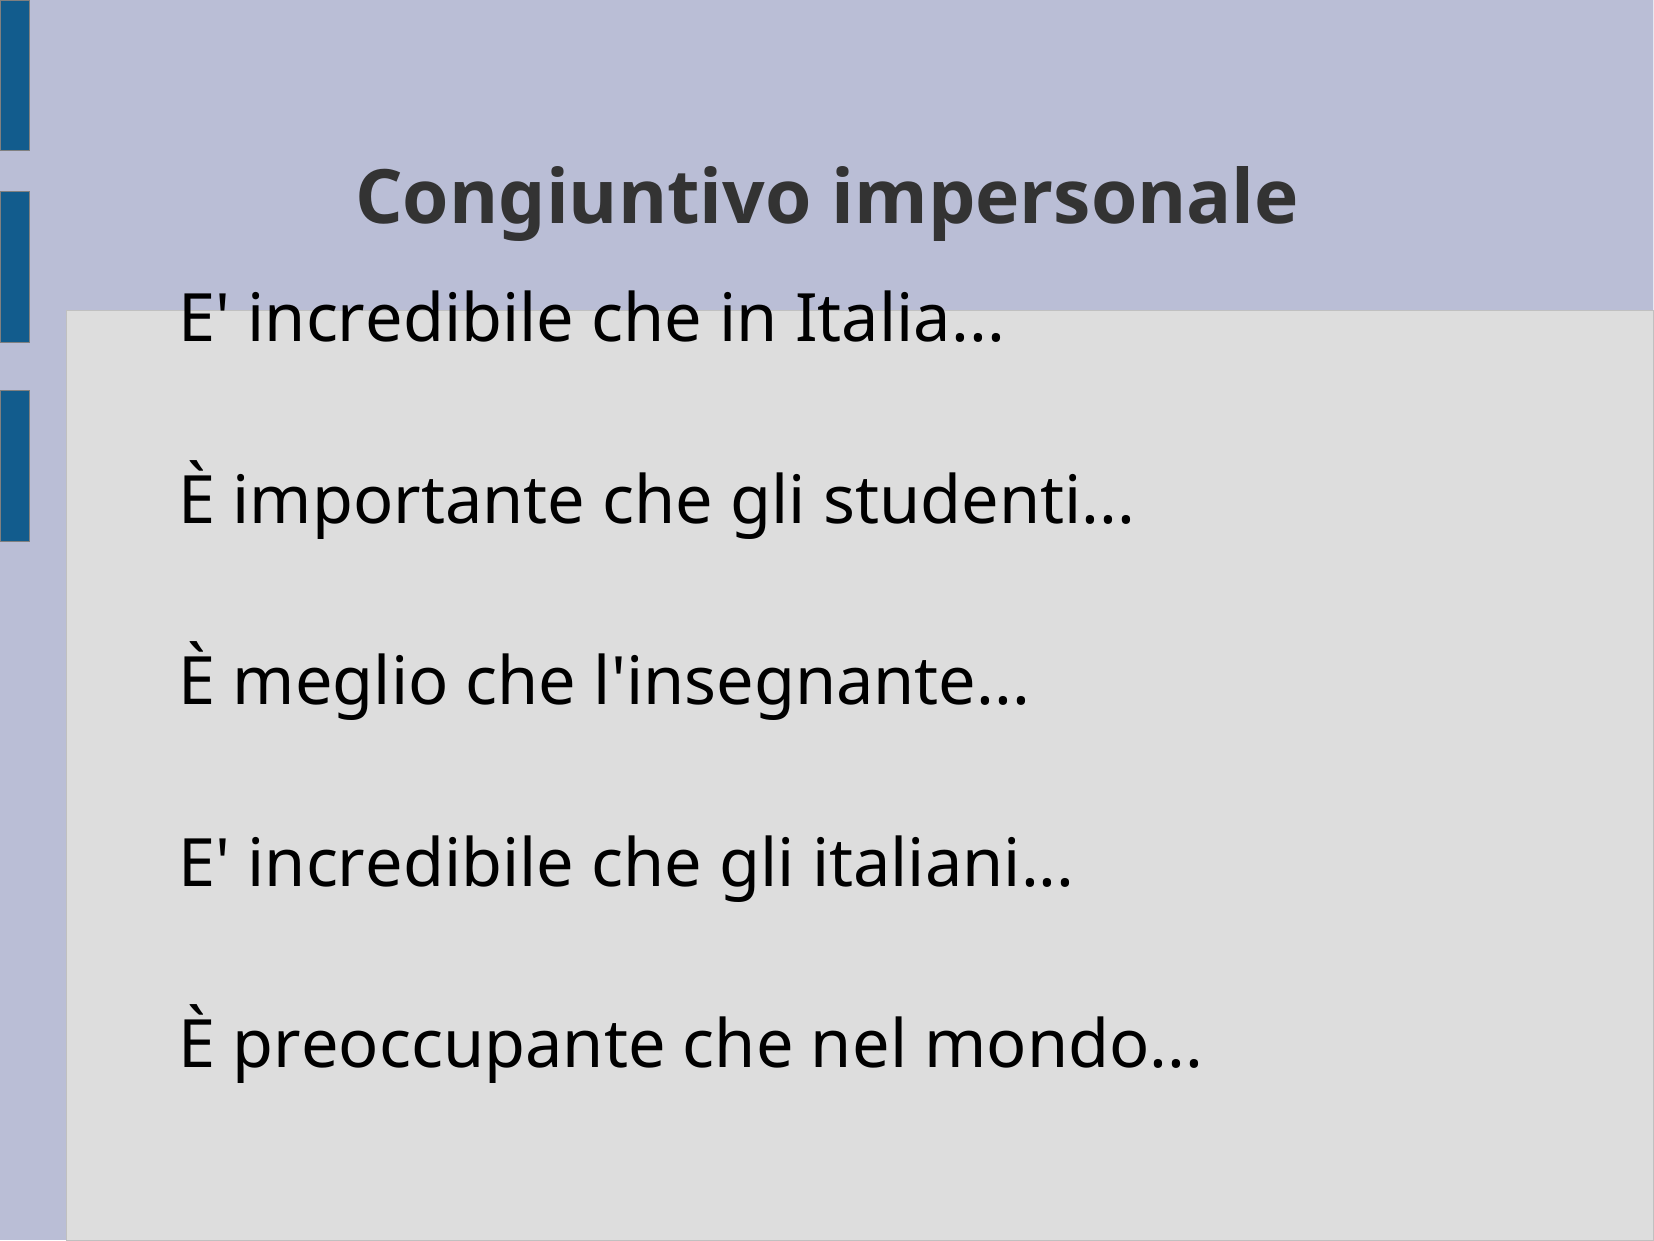

# Congiuntivo impersonale
E' incredibile che in Italia...
È importante che gli studenti...
È meglio che l'insegnante...
E' incredibile che gli italiani...
È preoccupante che nel mondo...